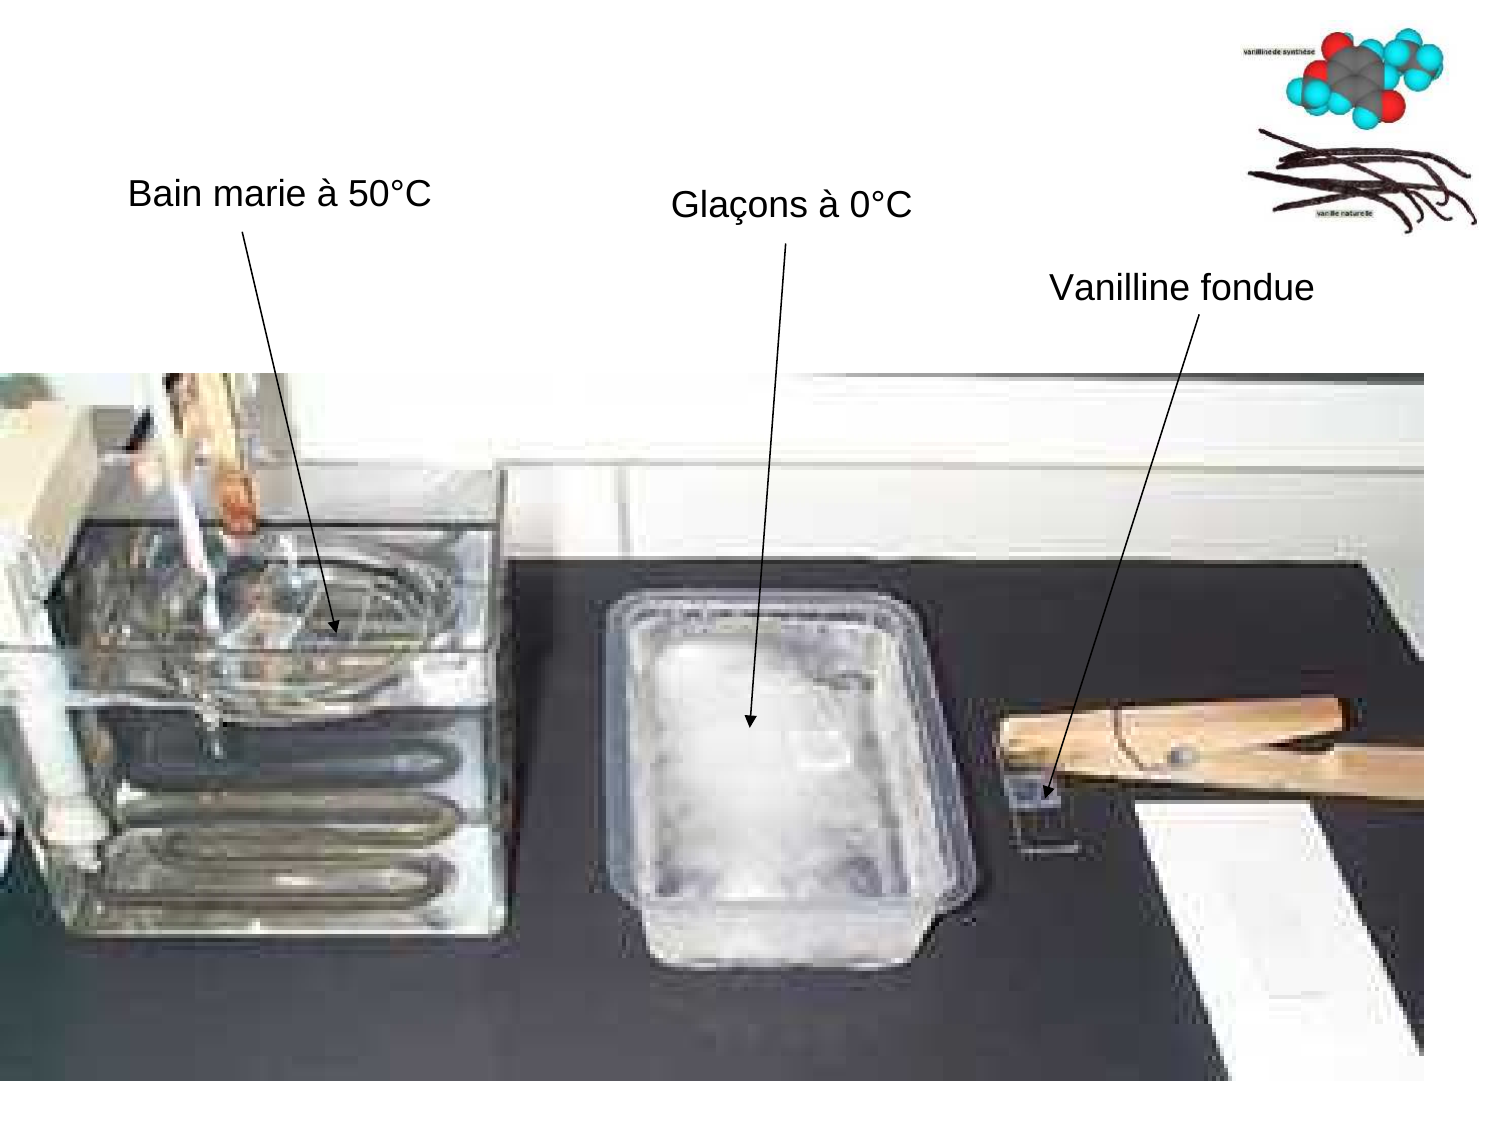

Bain marie à 50°C
Glaçons à 0°C
Vanilline fondue